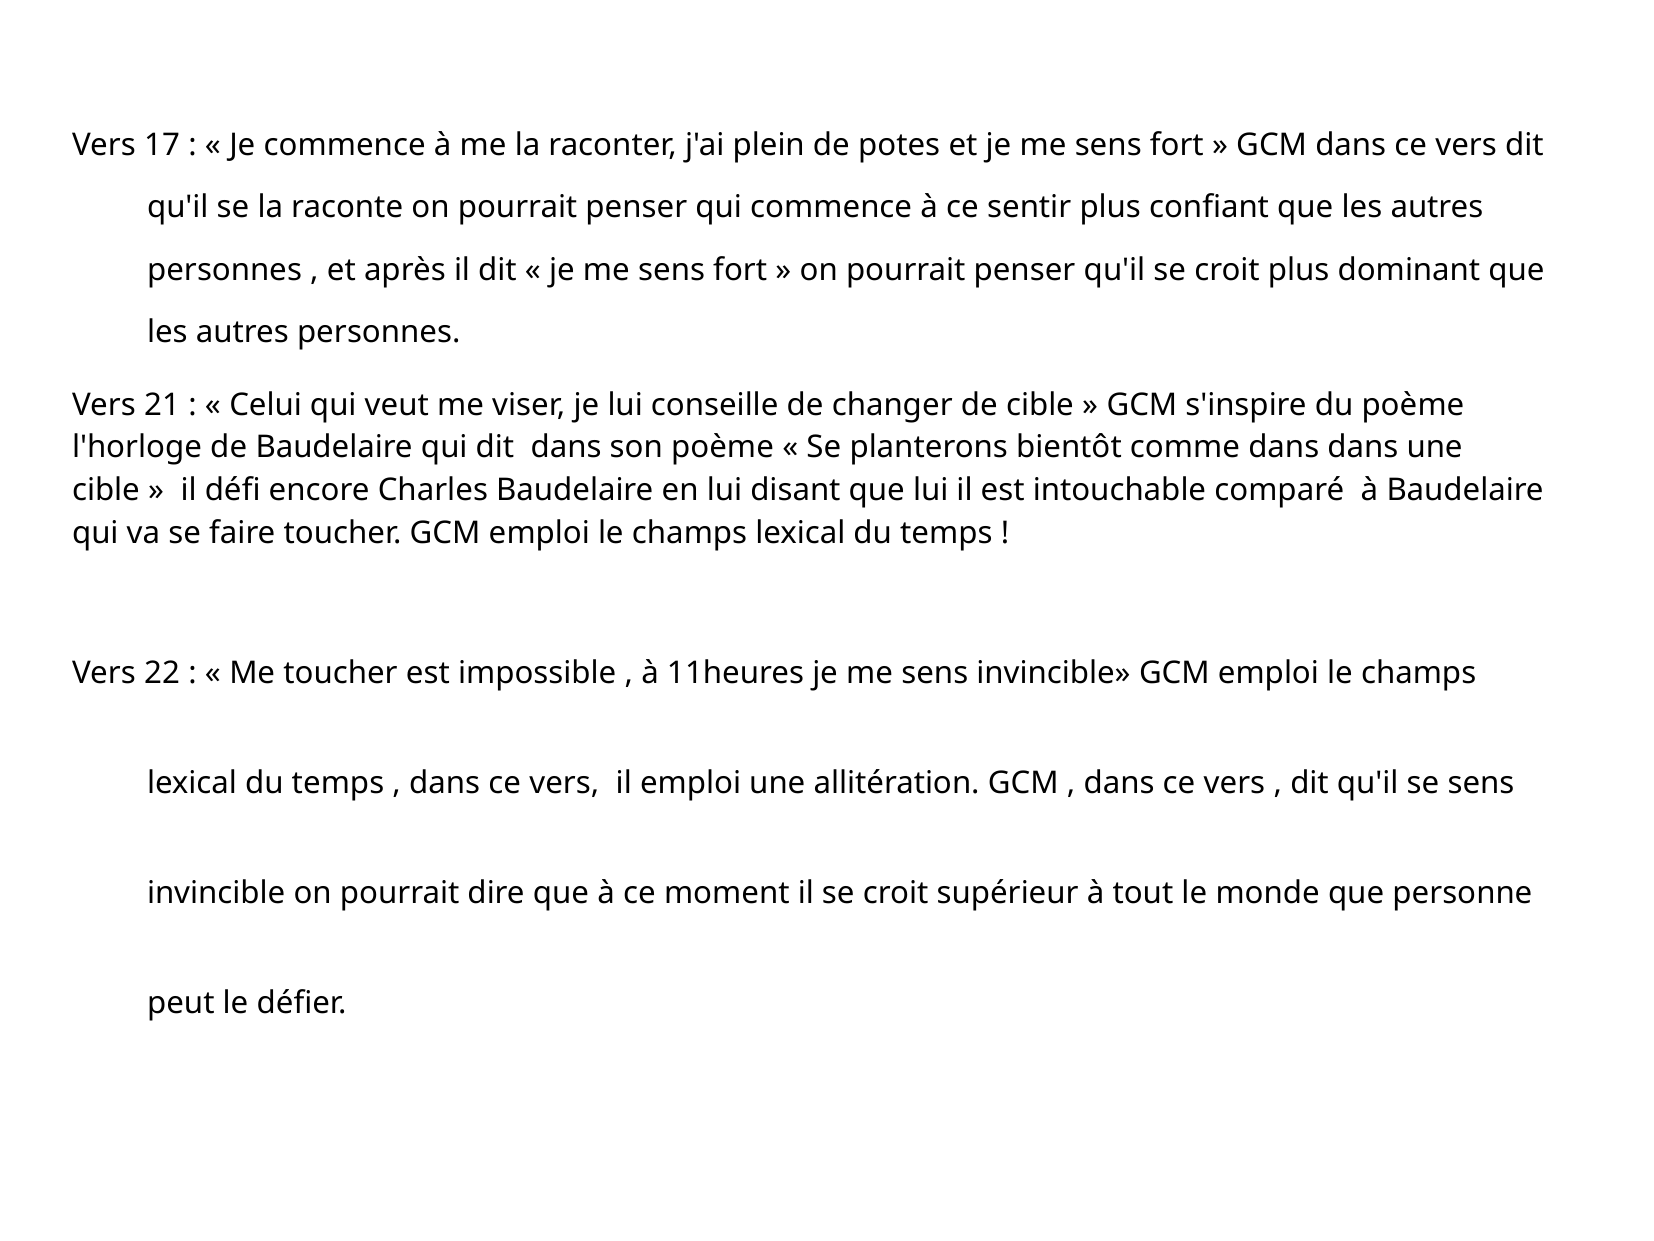

#
Vers 17 : « Je commence à me la raconter, j'ai plein de potes et je me sens fort » GCM dans ce vers dit qu'il se la raconte on pourrait penser qui commence à ce sentir plus confiant que les autres personnes , et après il dit « je me sens fort » on pourrait penser qu'il se croit plus dominant que les autres personnes.
Vers 21 : « Celui qui veut me viser, je lui conseille de changer de cible » GCM s'inspire du poème l'horloge de Baudelaire qui dit dans son poème « Se planterons bientôt comme dans dans une cible » il défi encore Charles Baudelaire en lui disant que lui il est intouchable comparé à Baudelaire qui va se faire toucher. GCM emploi le champs lexical du temps !
Vers 22 : « Me toucher est impossible , à 11heures je me sens invincible» GCM emploi le champs lexical du temps , dans ce vers, il emploi une allitération. GCM , dans ce vers , dit qu'il se sens invincible on pourrait dire que à ce moment il se croit supérieur à tout le monde que personne peut le défier.